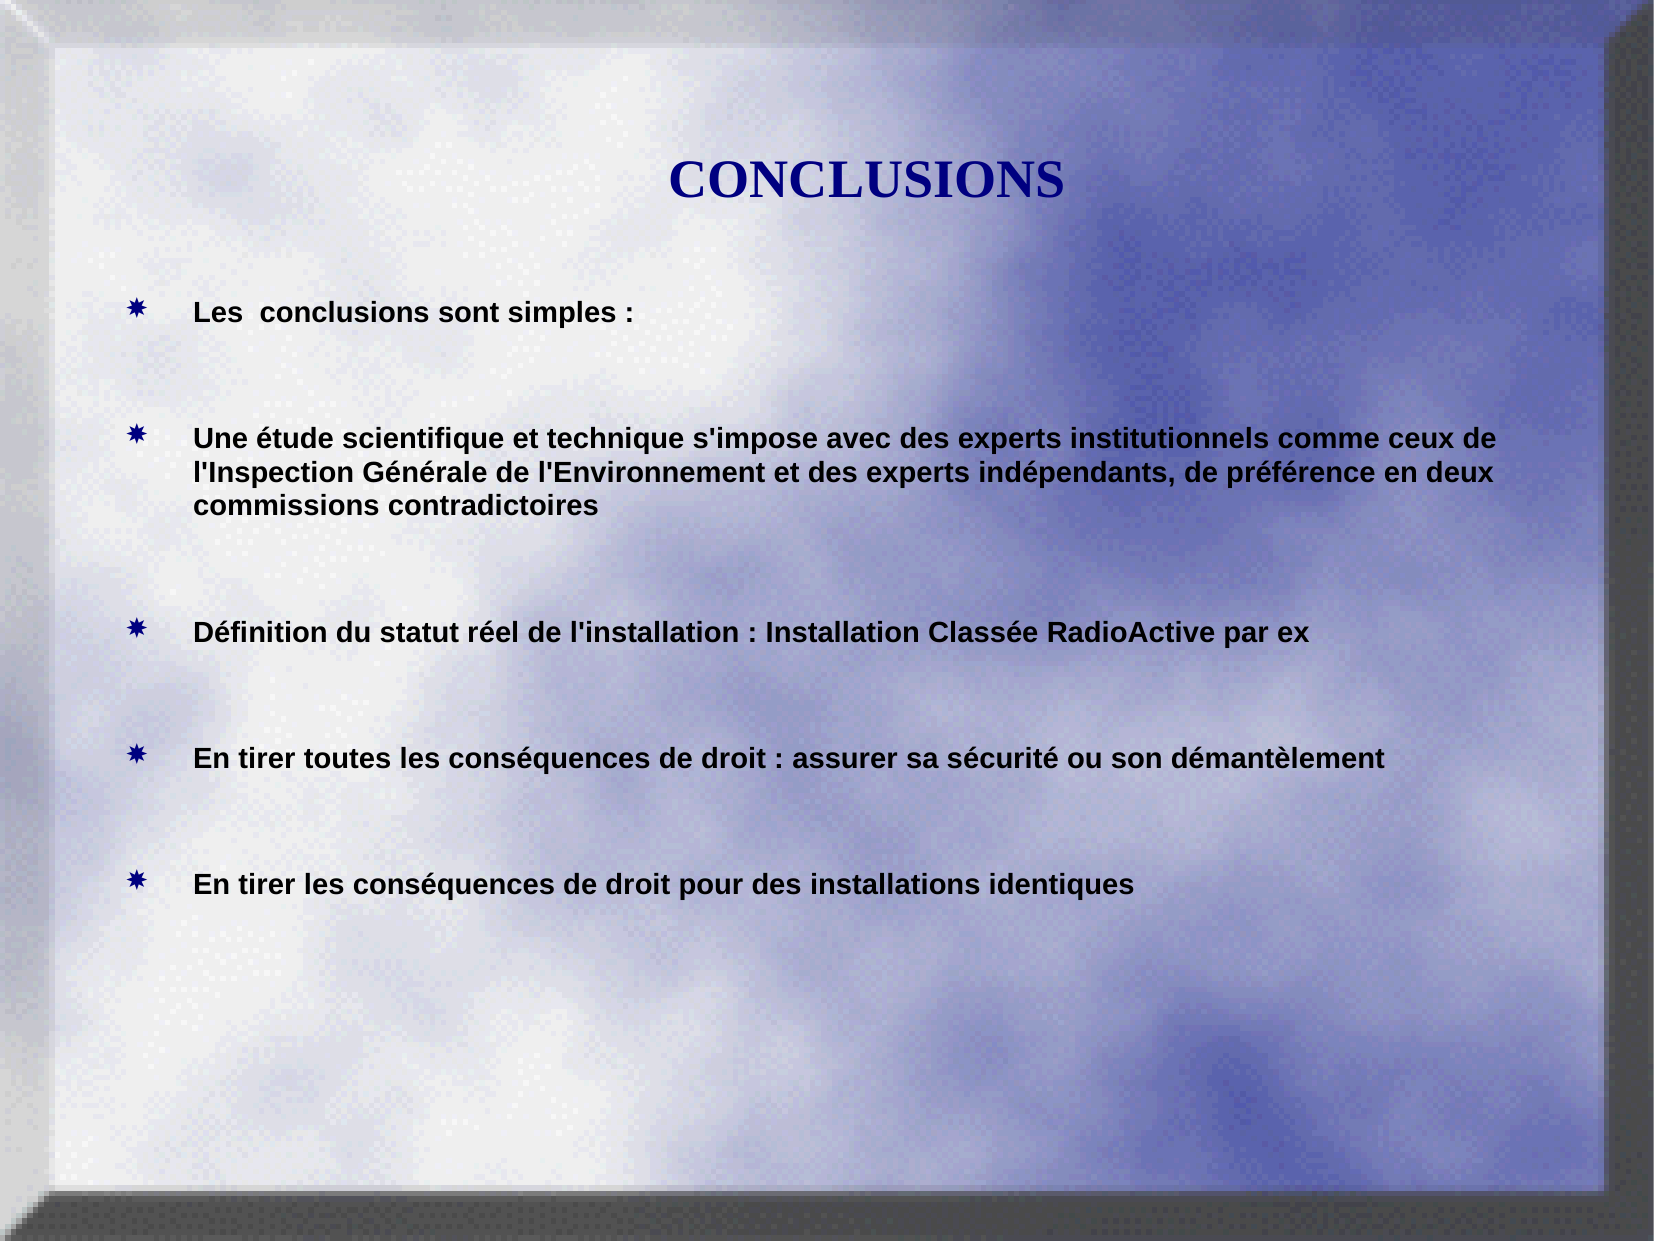

# CONCLUSIONS
Les conclusions sont simples :
Une étude scientifique et technique s'impose avec des experts institutionnels comme ceux de l'Inspection Générale de l'Environnement et des experts indépendants, de préférence en deux commissions contradictoires
Définition du statut réel de l'installation : Installation Classée RadioActive par ex
En tirer toutes les conséquences de droit : assurer sa sécurité ou son démantèlement
En tirer les conséquences de droit pour des installations identiques